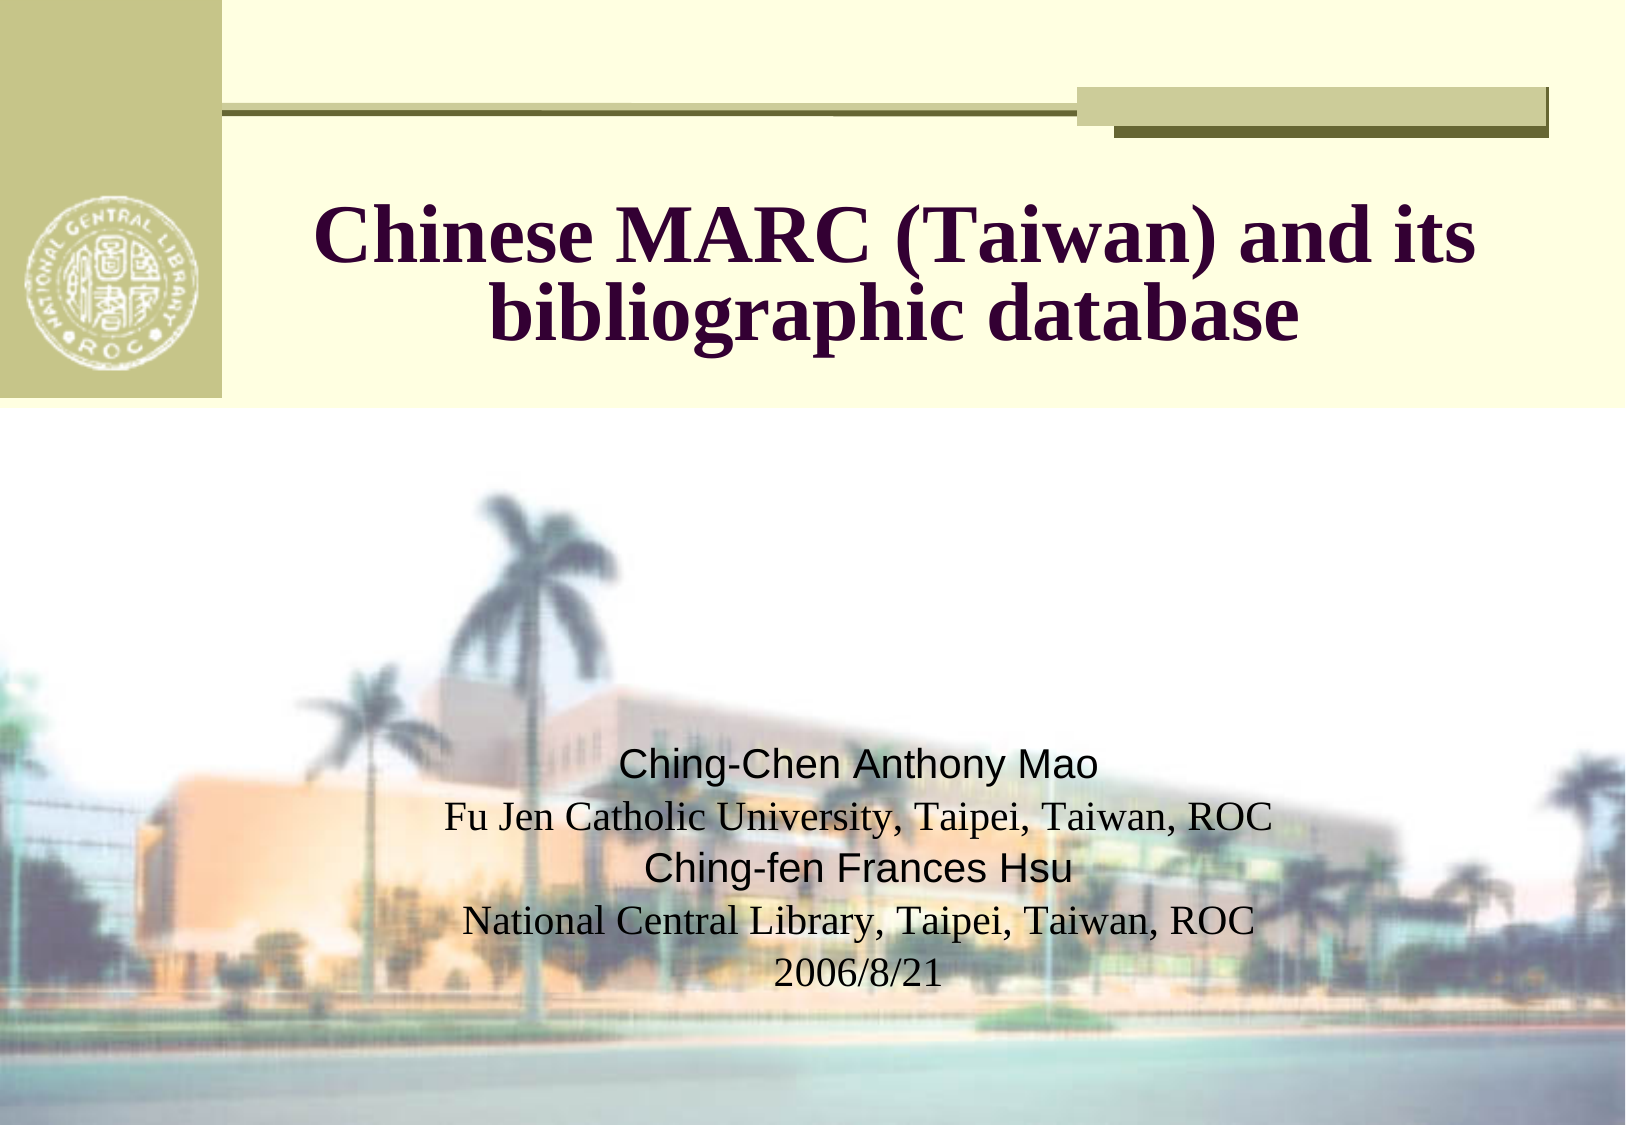

# Chinese MARC (Taiwan) and its bibliographic database
Ching-Chen Anthony Mao
Fu Jen Catholic University, Taipei, Taiwan, ROC
Ching-fen Frances Hsu
National Central Library, Taipei, Taiwan, ROC
2006/8/21
1